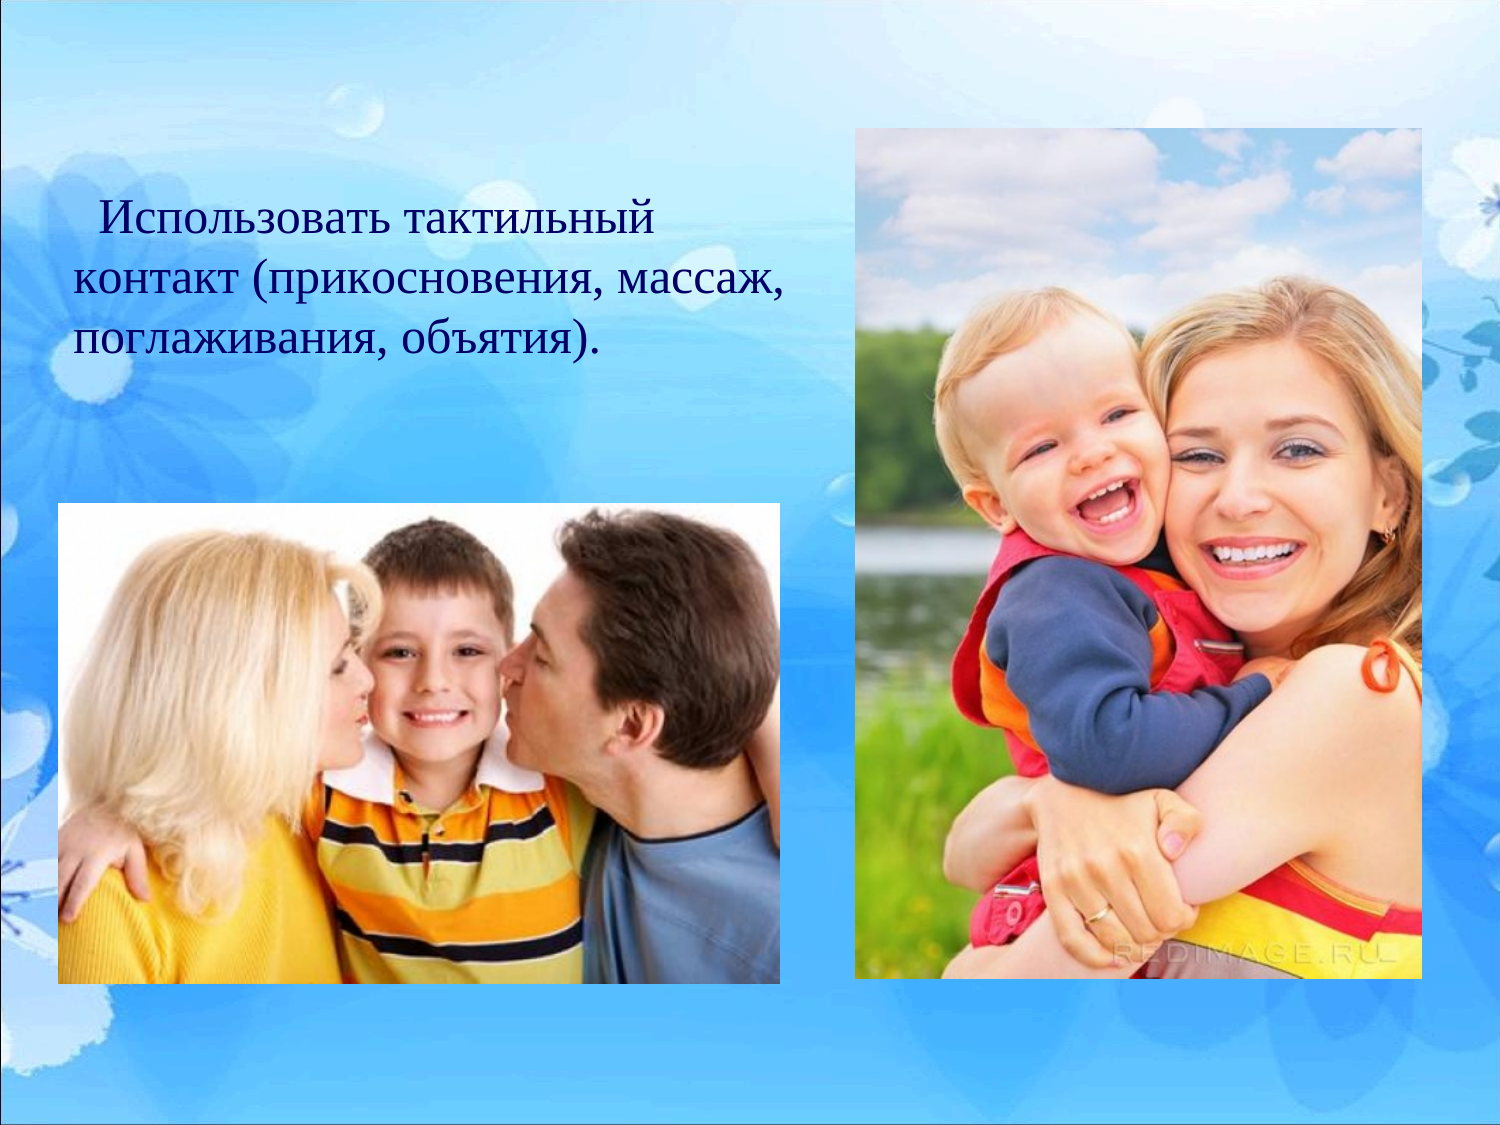

Использовать тактильный контакт (прикосновения, массаж, поглаживания, объятия).